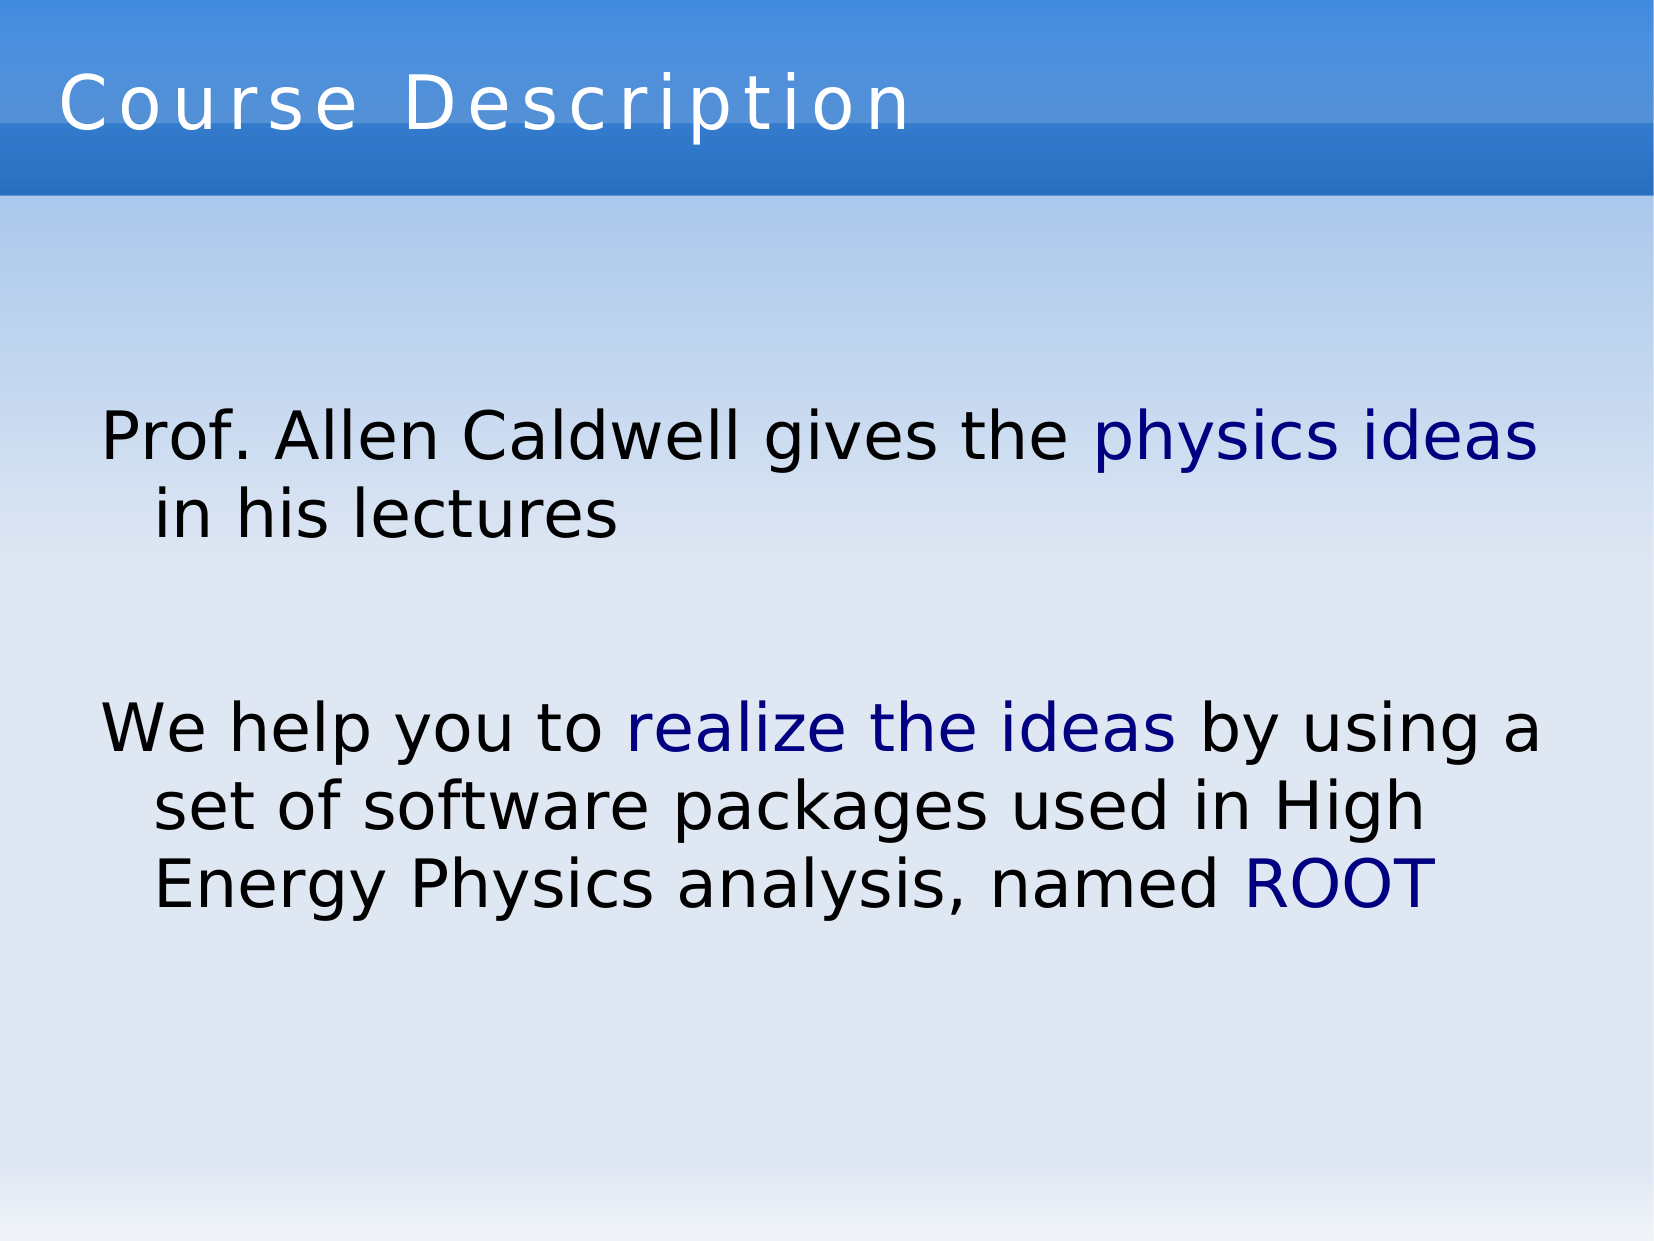

# Course Description
Prof. Allen Caldwell gives the physics ideas in his lectures
We help you to realize the ideas by using a set of software packages used in High Energy Physics analysis, named ROOT